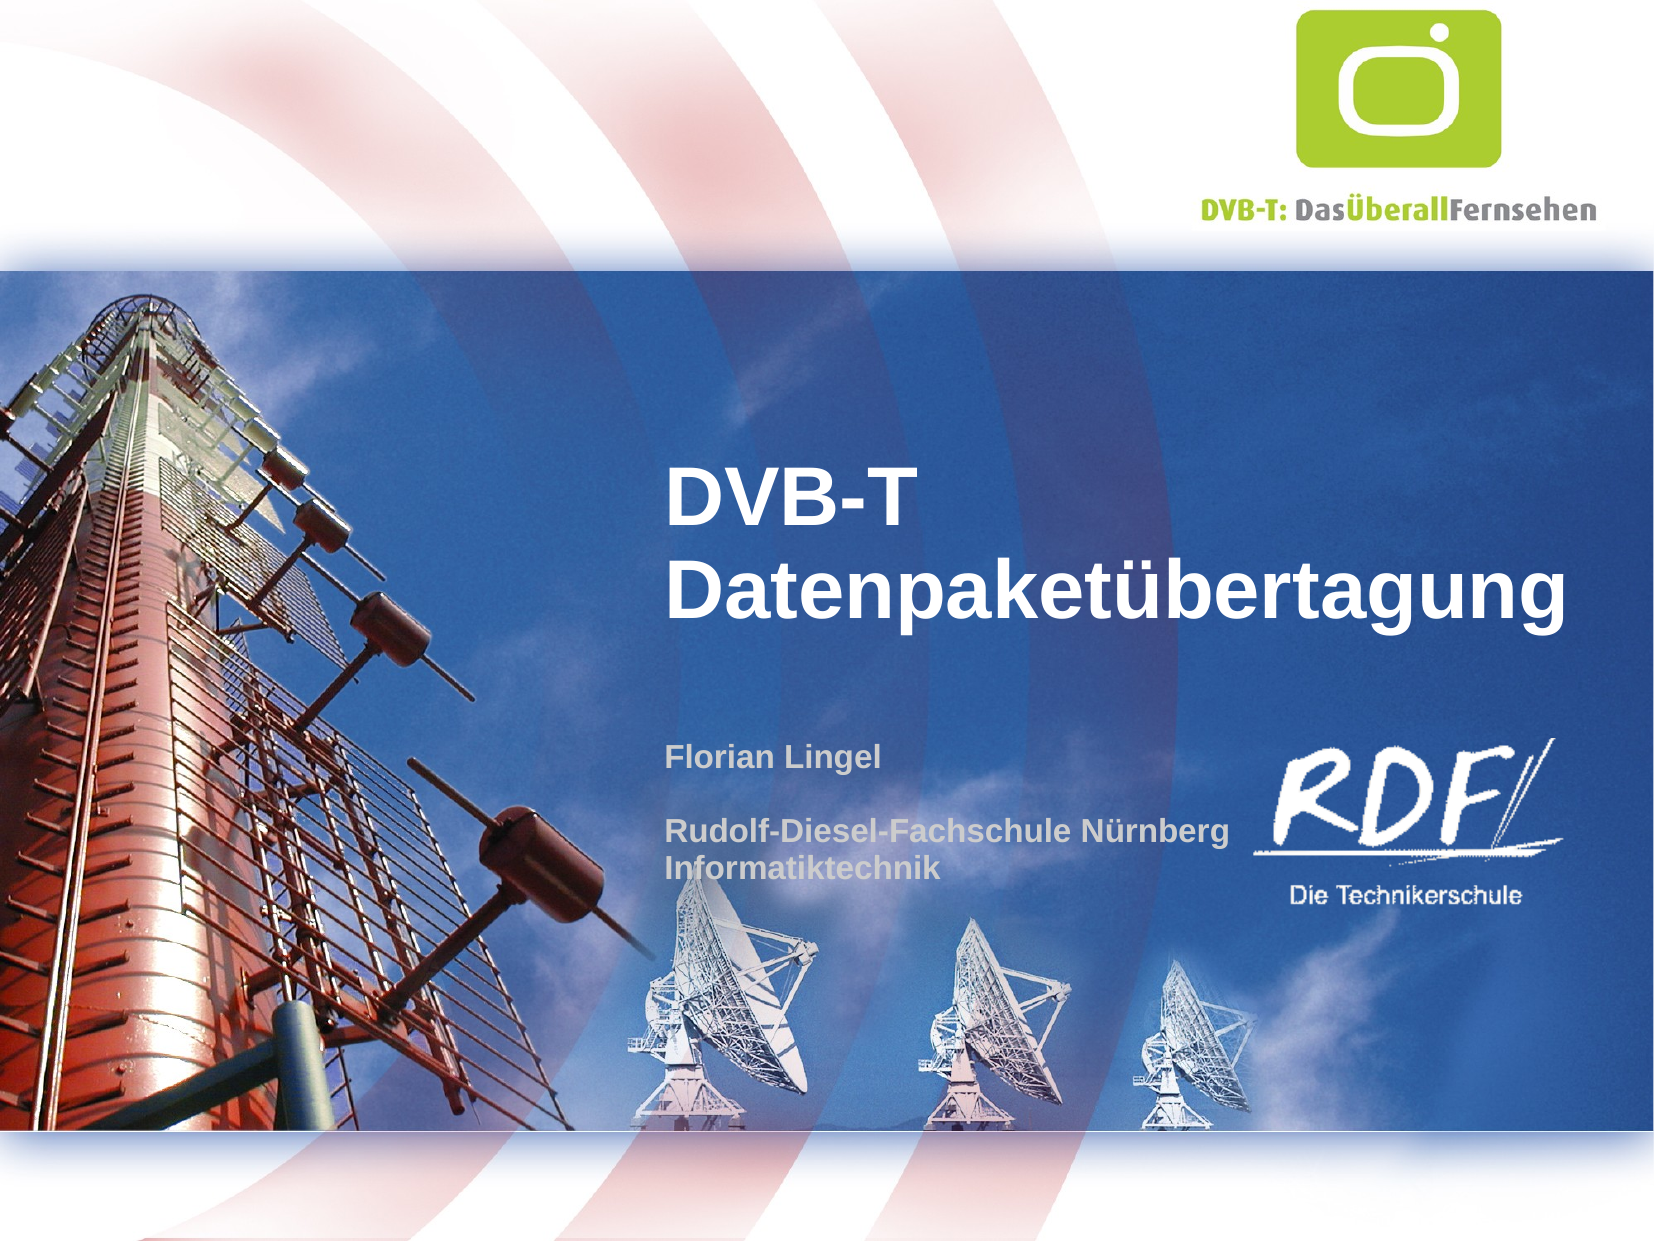

DVB-T Datenpaketübertagung
Florian Lingel
Rudolf-Diesel-Fachschule Nürnberg
Informatiktechnik